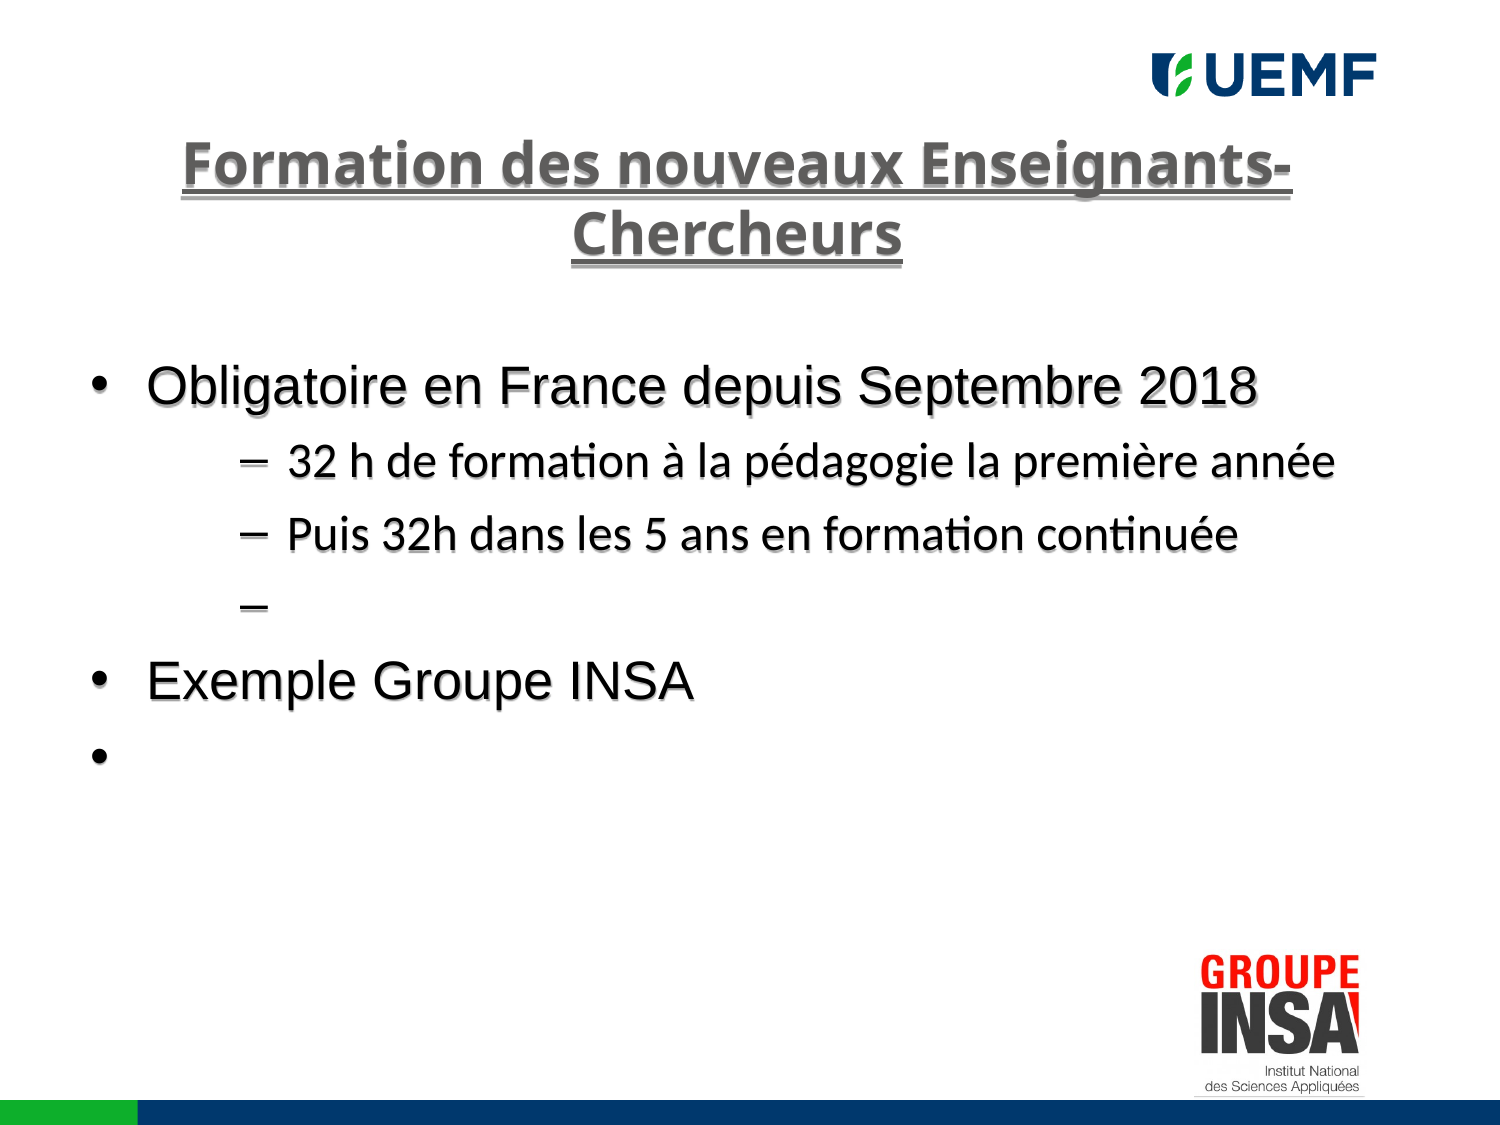

# Formation des nouveaux Enseignants-Chercheurs
Obligatoire en France depuis Septembre 2018
32 h de formation à la pédagogie la première année
Puis 32h dans les 5 ans en formation continuée
Exemple Groupe INSA